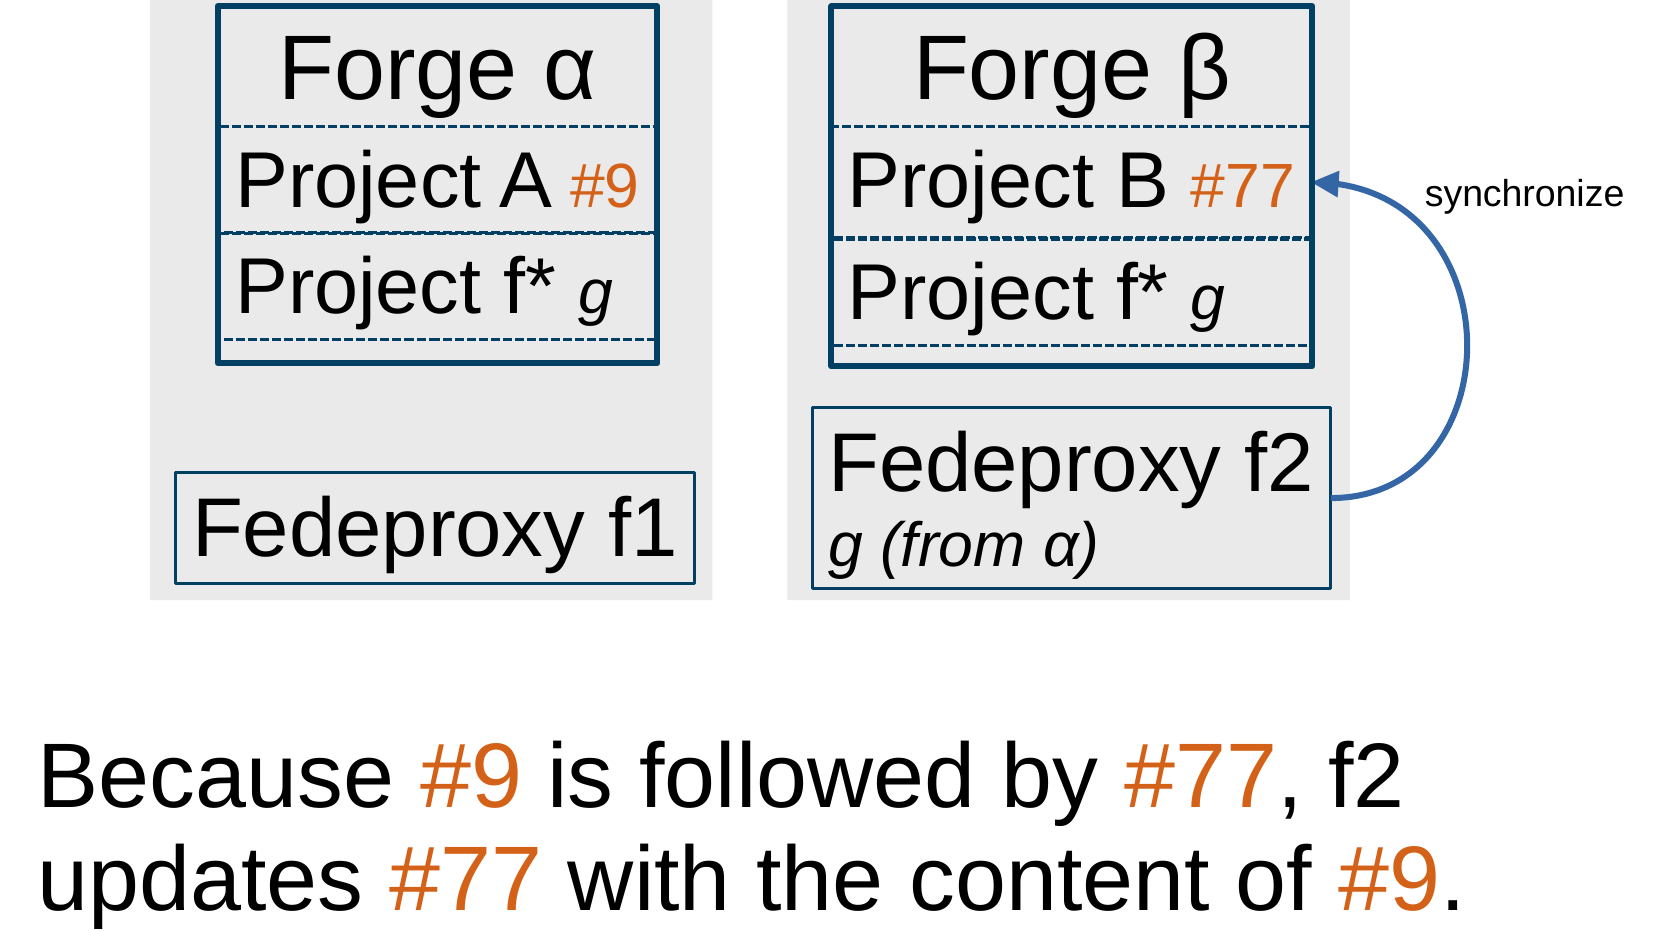

Forge α
Forge β
Project A #9
Project B #77
Project f* g
Project f* g
Fedeproxy f2
g (from α)
Fedeproxy f1
# Because #9 is followed by #77, f2 updates #77 with the content of #9.